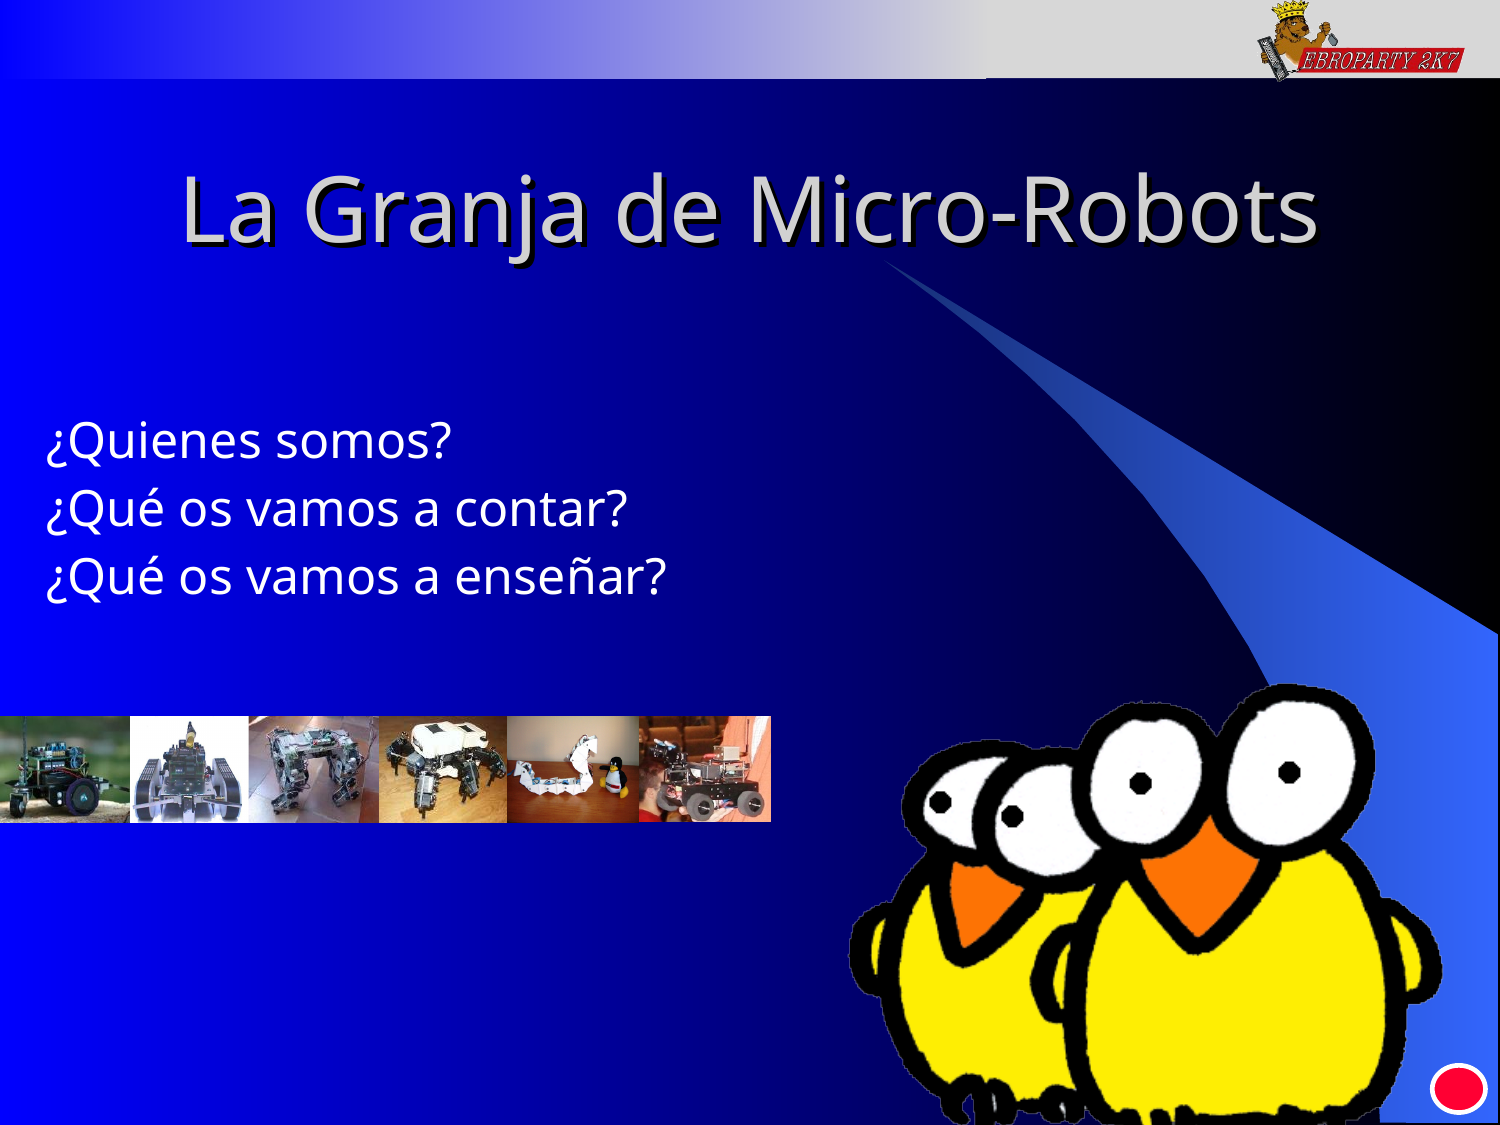

# La Granja de Micro-Robots
¿Quienes somos?
¿Qué os vamos a contar?
¿Qué os vamos a enseñar?